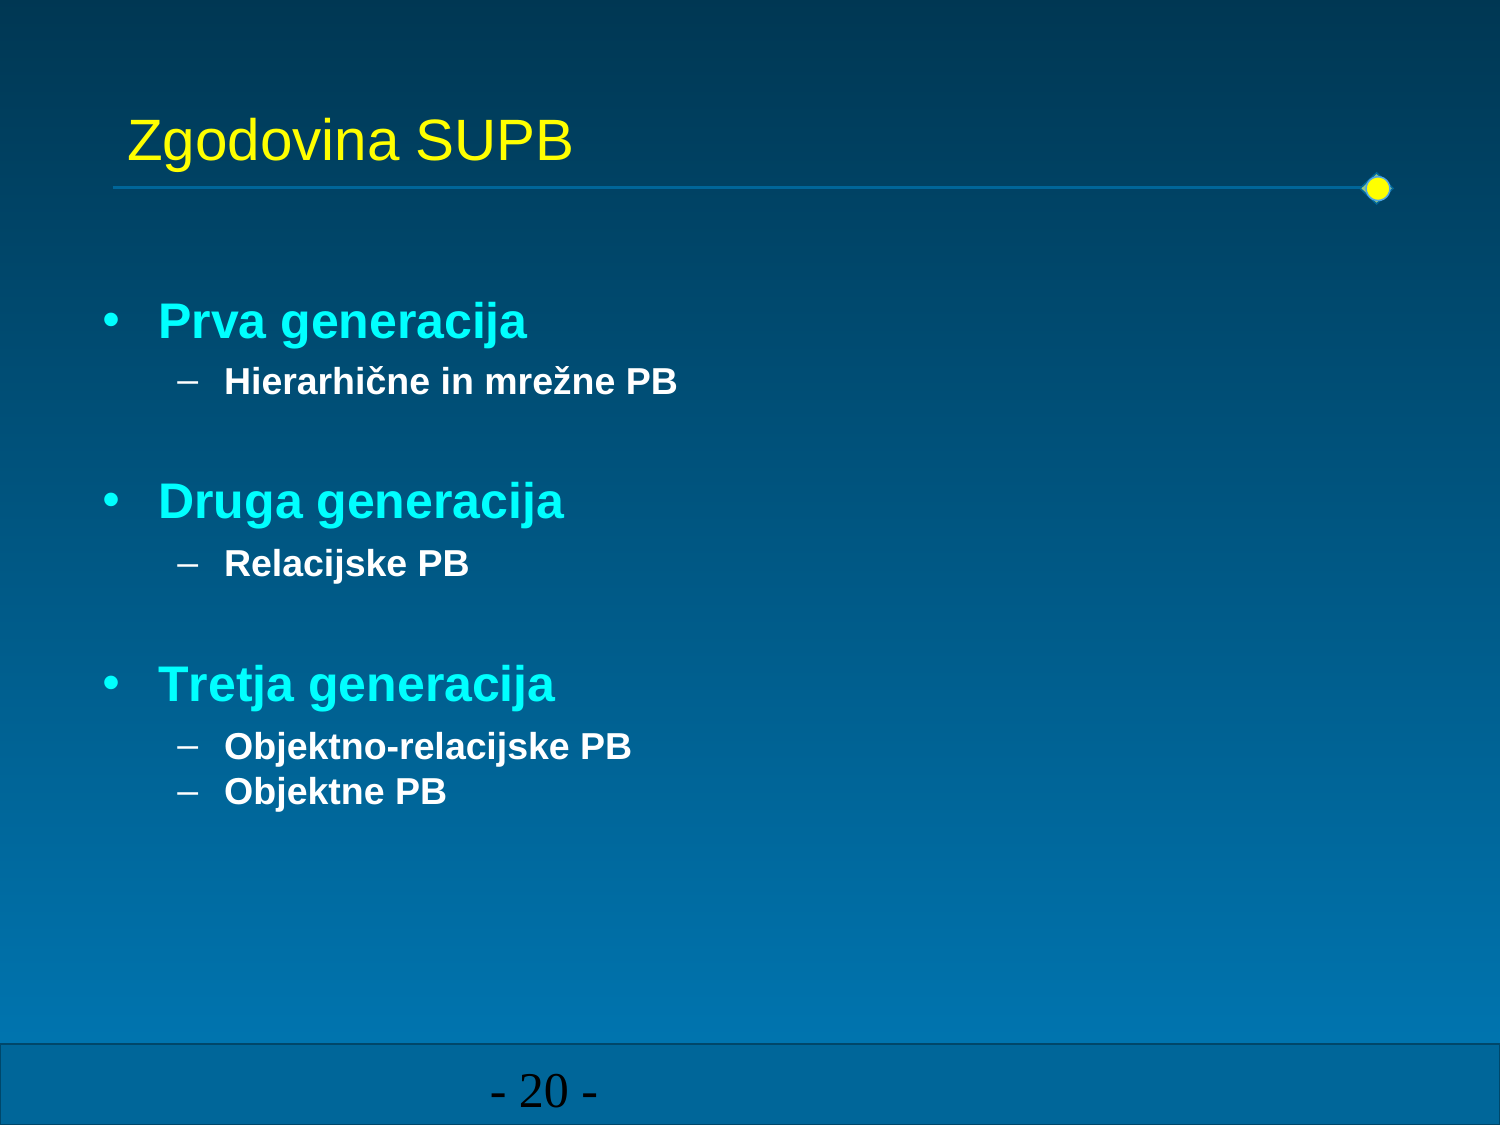

# Zgodovina SUPB
Prva generacija
Hierarhične in mrežne PB
Druga generacija
Relacijske PB
Tretja generacija
Objektno-relacijske PB
Objektne PB
(c) Pearson Education 2005